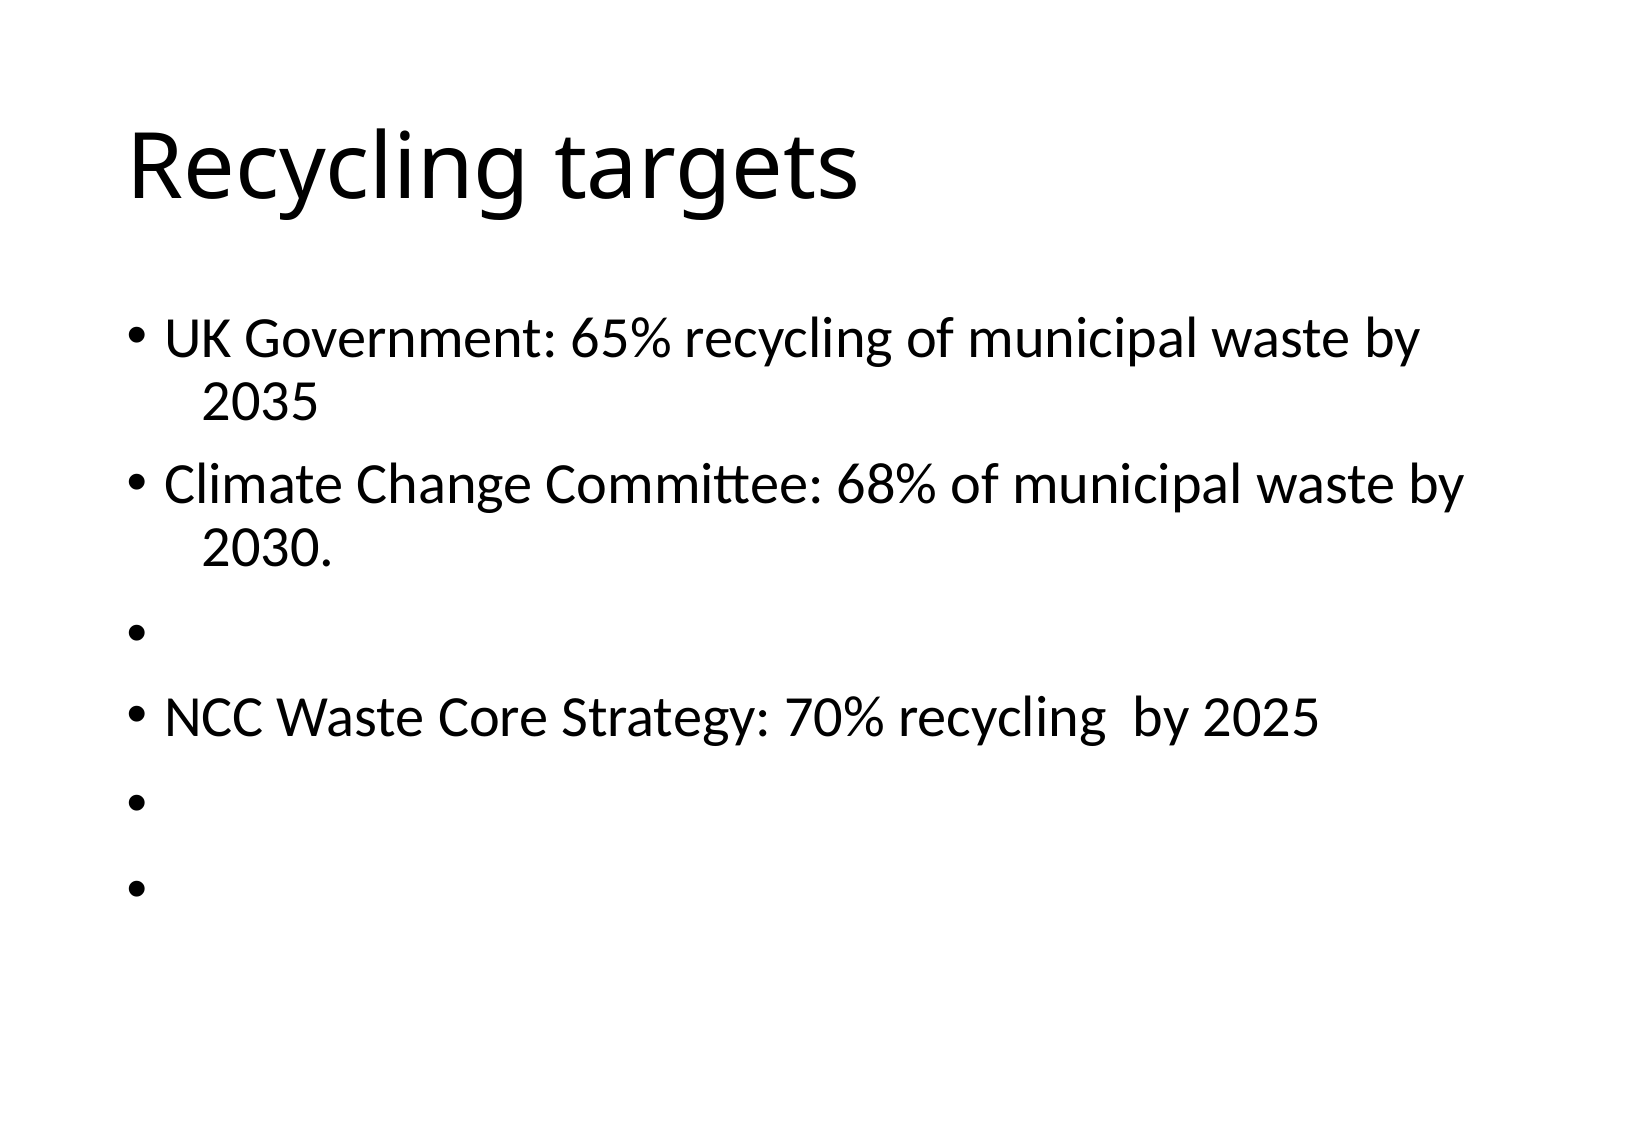

# Recycling targets
UK Government: 65% recycling of municipal waste by 2035
Climate Change Committee: 68% of municipal waste by 2030.
NCC Waste Core Strategy: 70% recycling by 2025